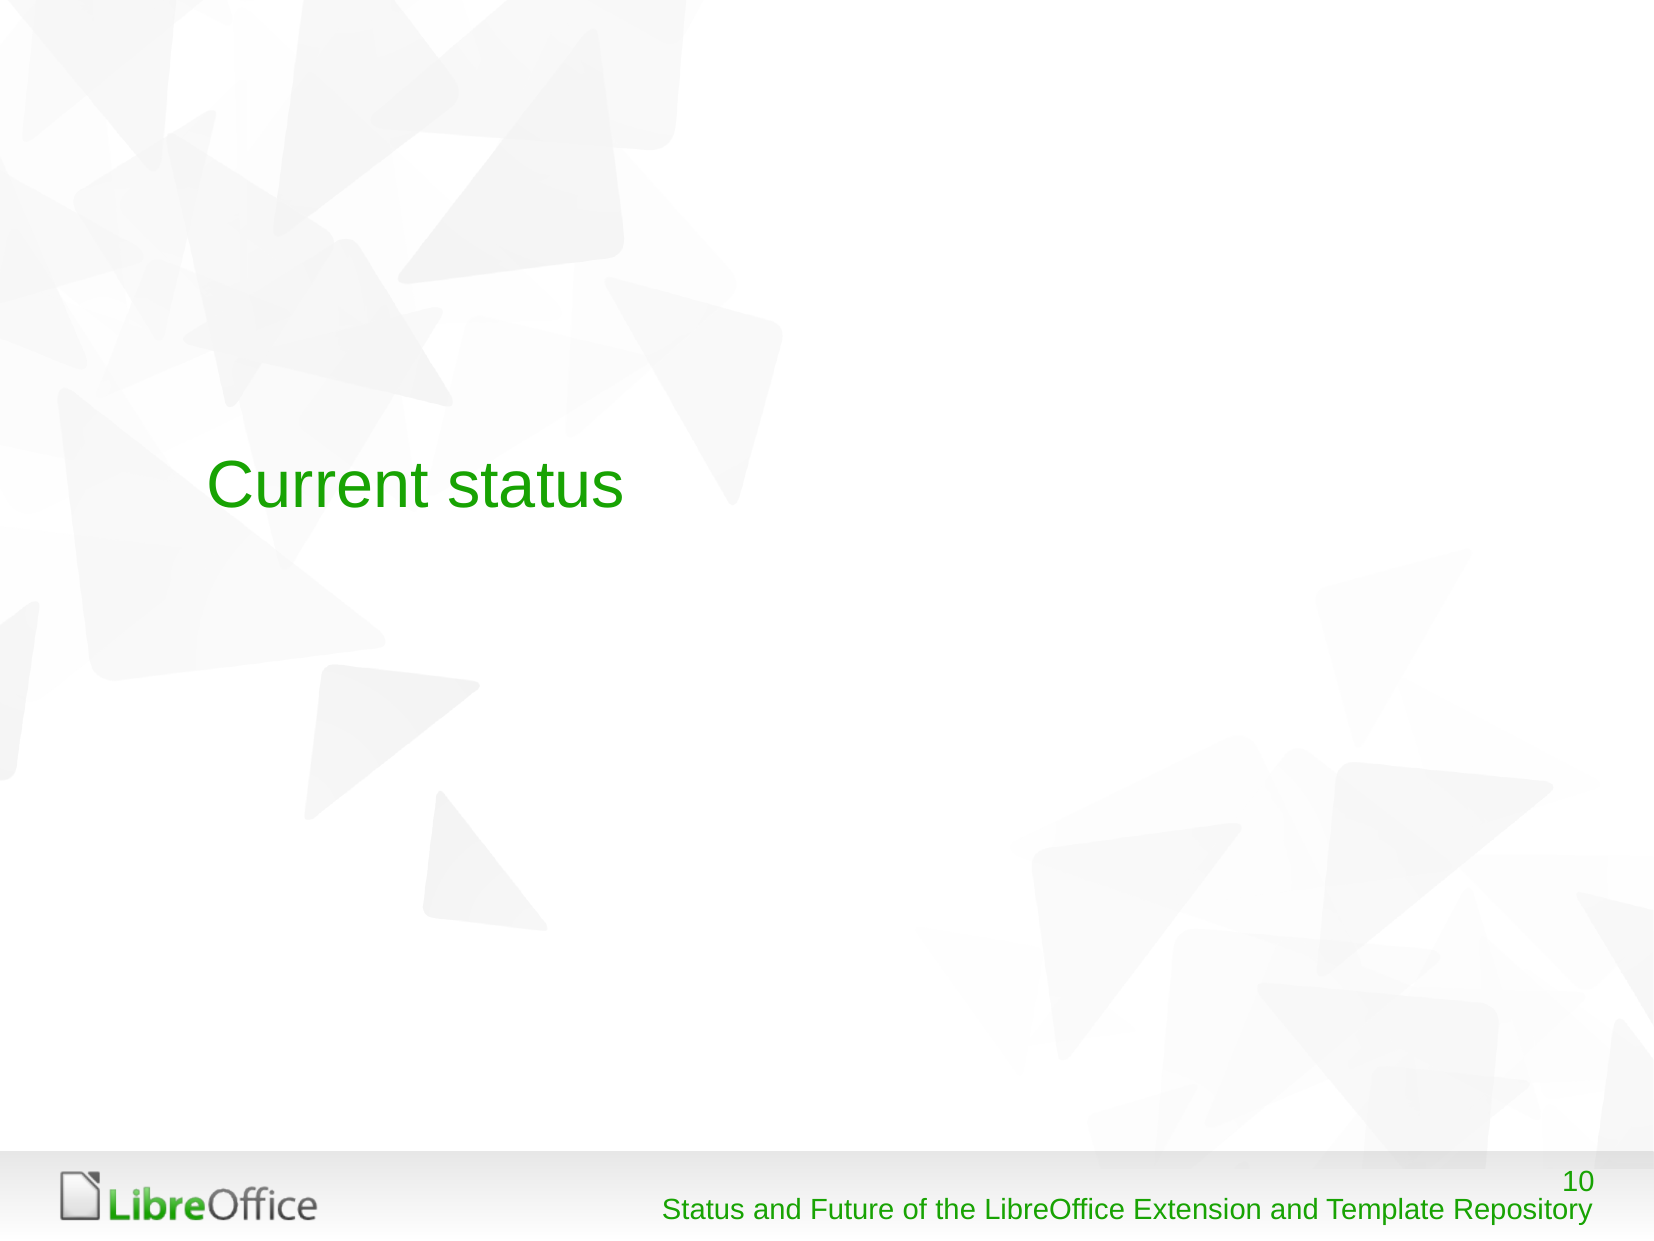

# Current status
10
Status and Future of the LibreOffice Extension and Template Repository